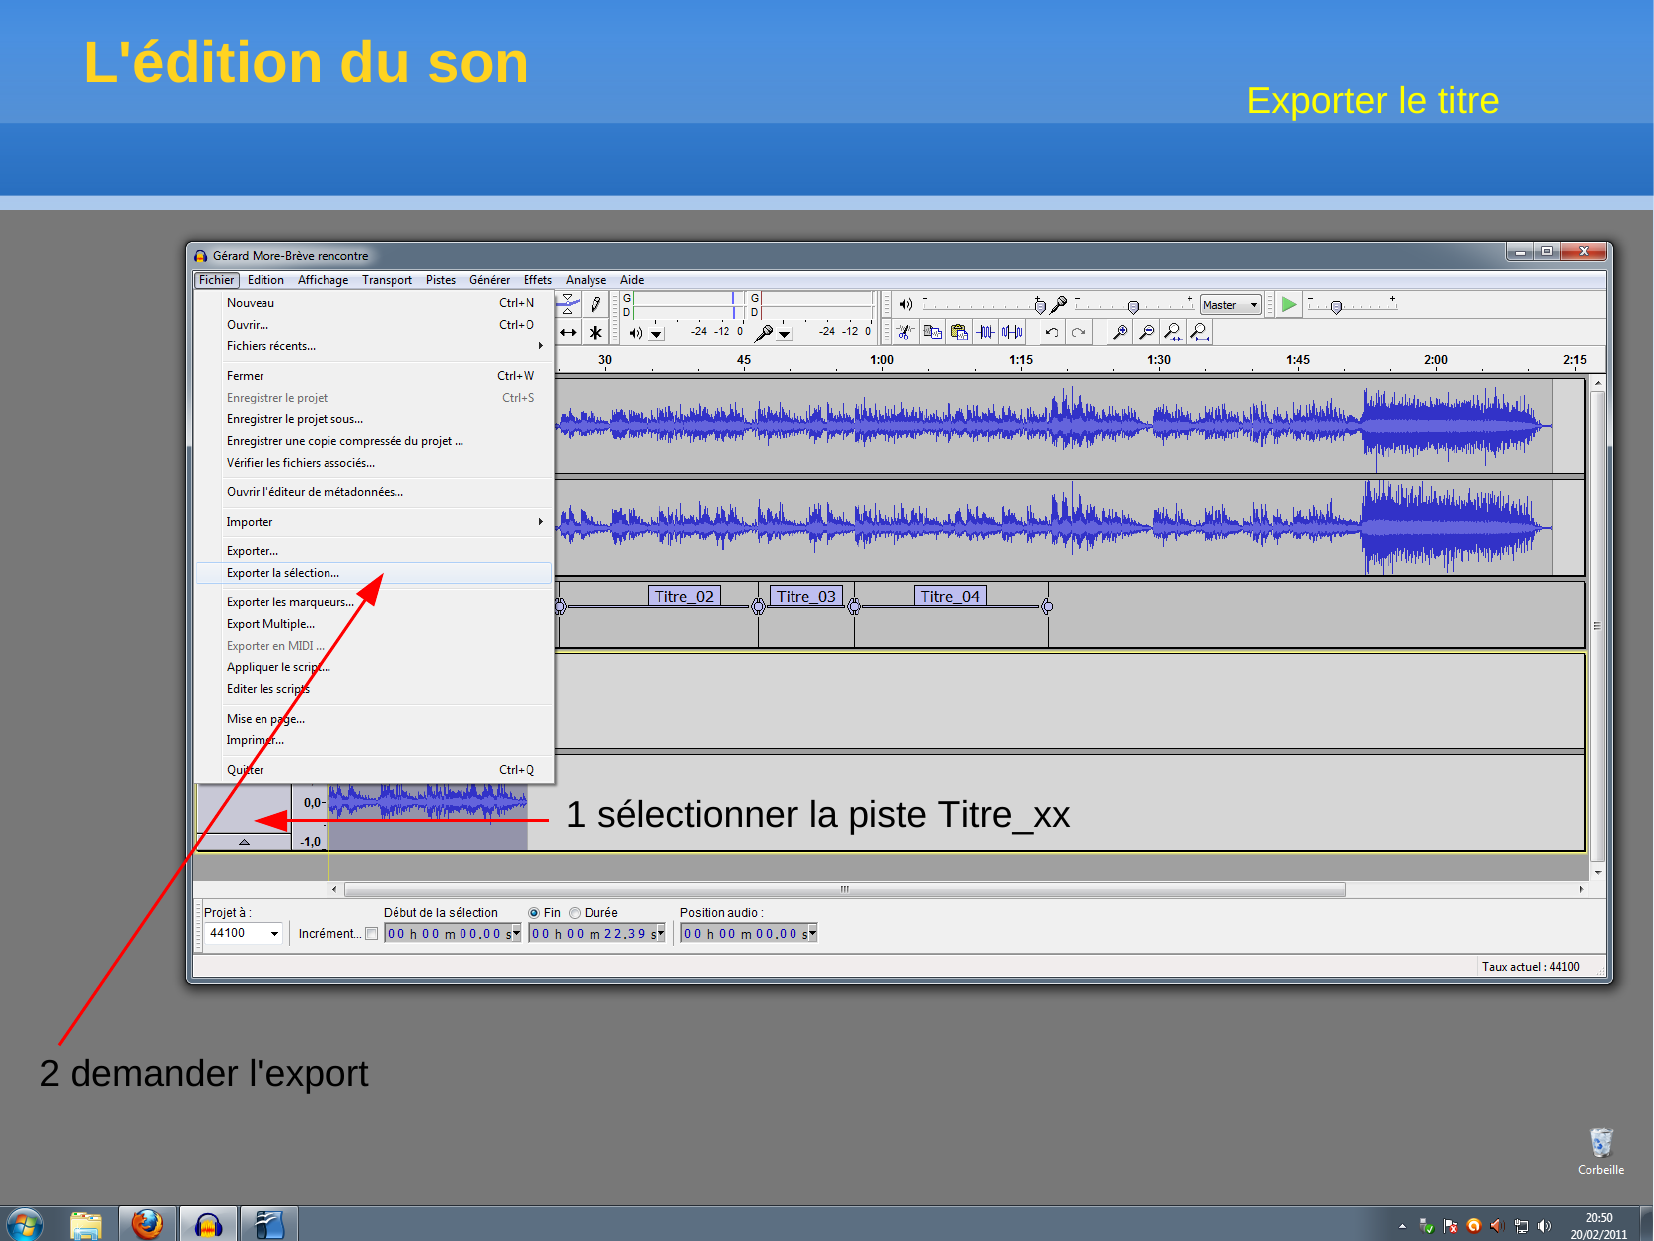

L'édition du son
 Exporter le titre
#
1 sélectionner la piste Titre_xx
2 demander l'export